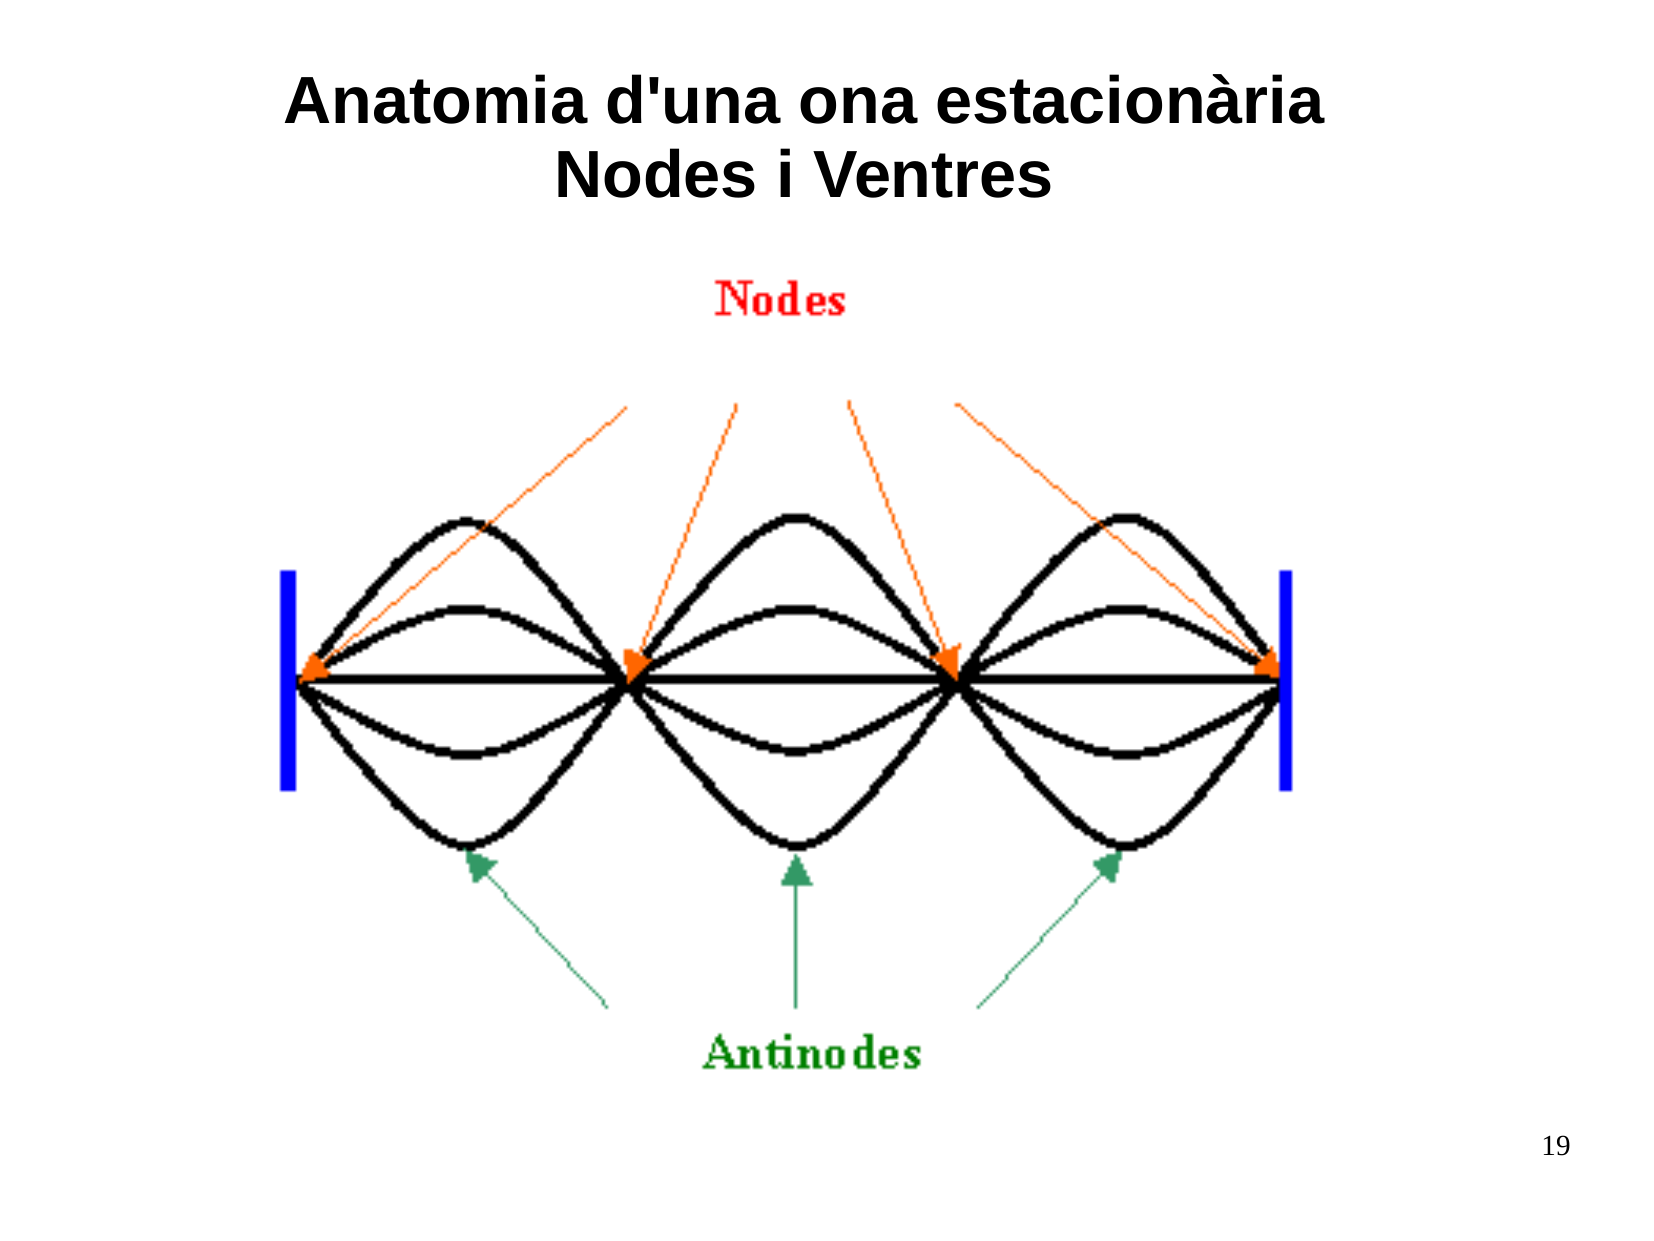

Anatomia d'una ona estacionària
Nodes i Ventres
19